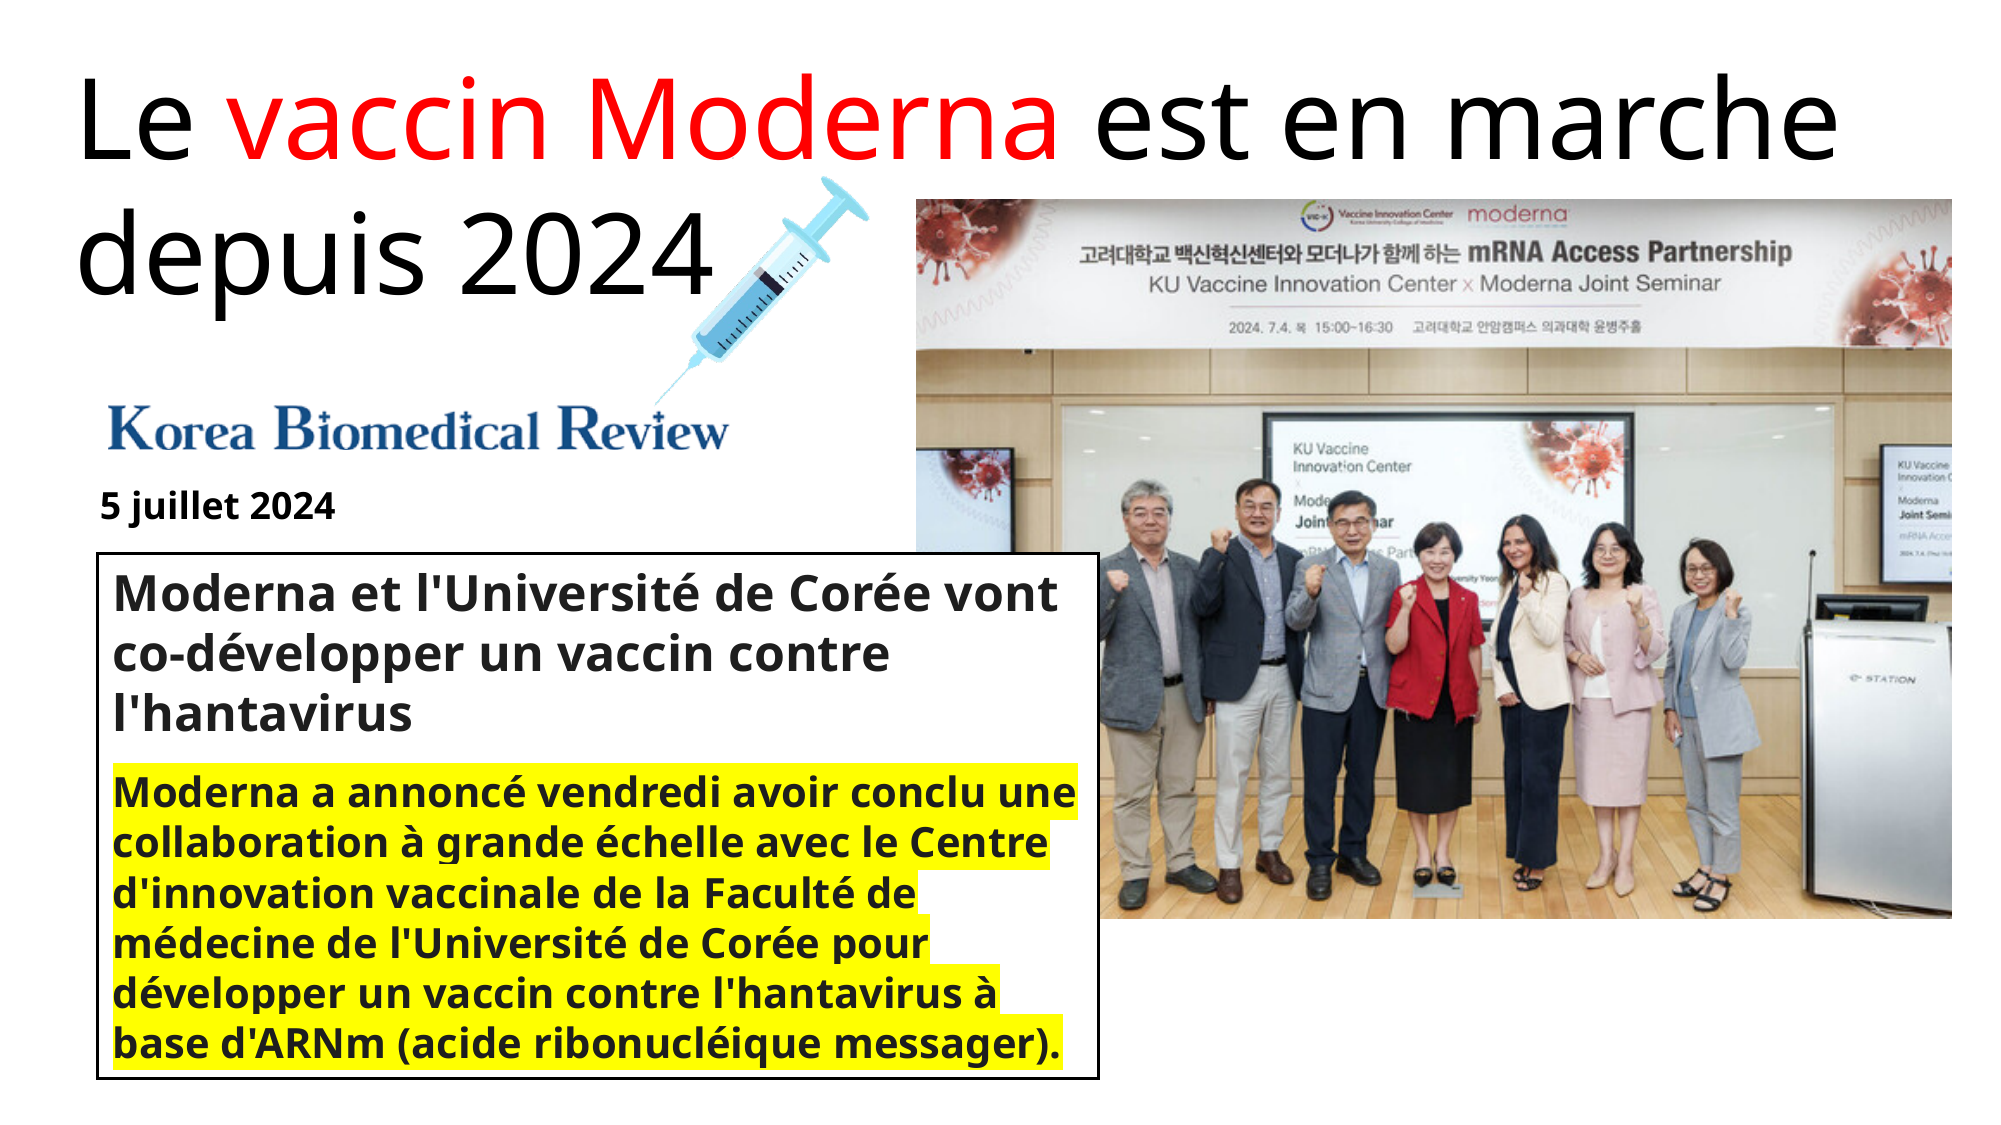

Le vaccin Moderna est en marche depuis 2024
5 juillet 2024
Moderna et l'Université de Corée vont co-développer un vaccin contre l'hantavirus
Moderna a annoncé vendredi avoir conclu une collaboration à grande échelle avec le Centre d'innovation vaccinale de la Faculté de médecine de l'Université de Corée pour développer un vaccin contre l'hantavirus à base d'ARNm (acide ribonucléique messager).